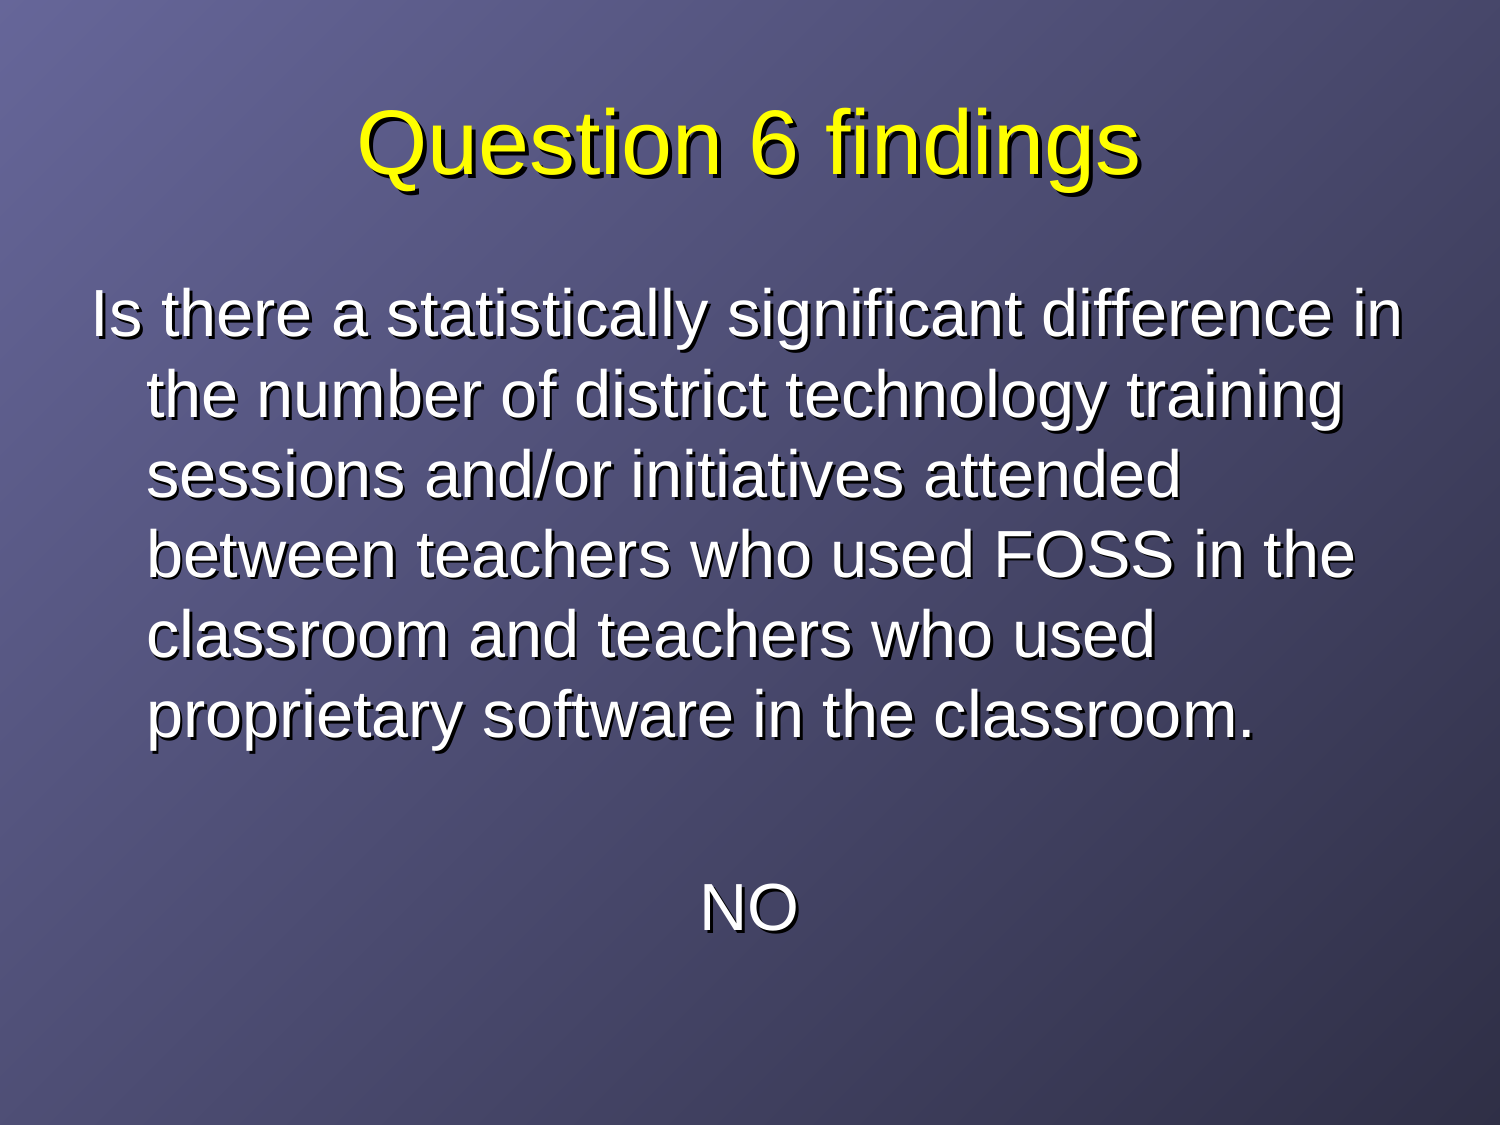

# Question 6 findings
Is there a statistically significant difference in the number of district technology training sessions and/or initiatives attended between teachers who used FOSS in the classroom and teachers who used proprietary software in the classroom.
NO